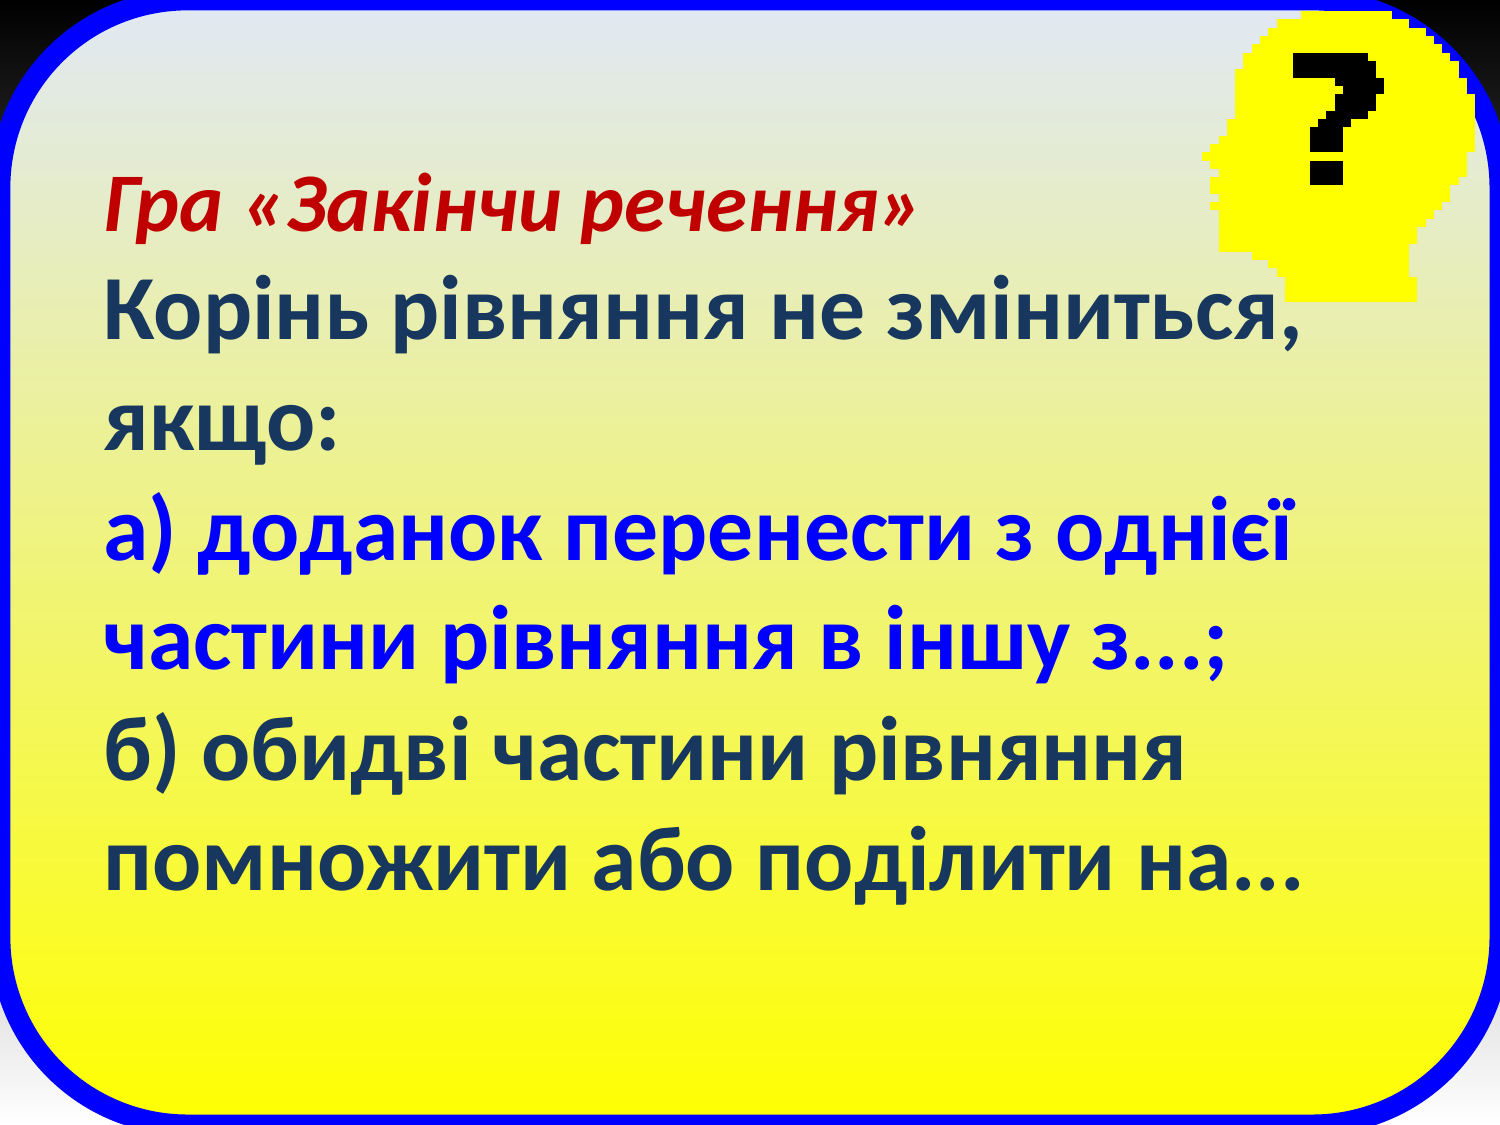

Гра «Закінчи речення»
Корінь рівняння не зміниться, якщо:
а) доданок перенести з однієї частини рівняння в іншу з...;
б) обидві частини рівняння помножити або поділити на...